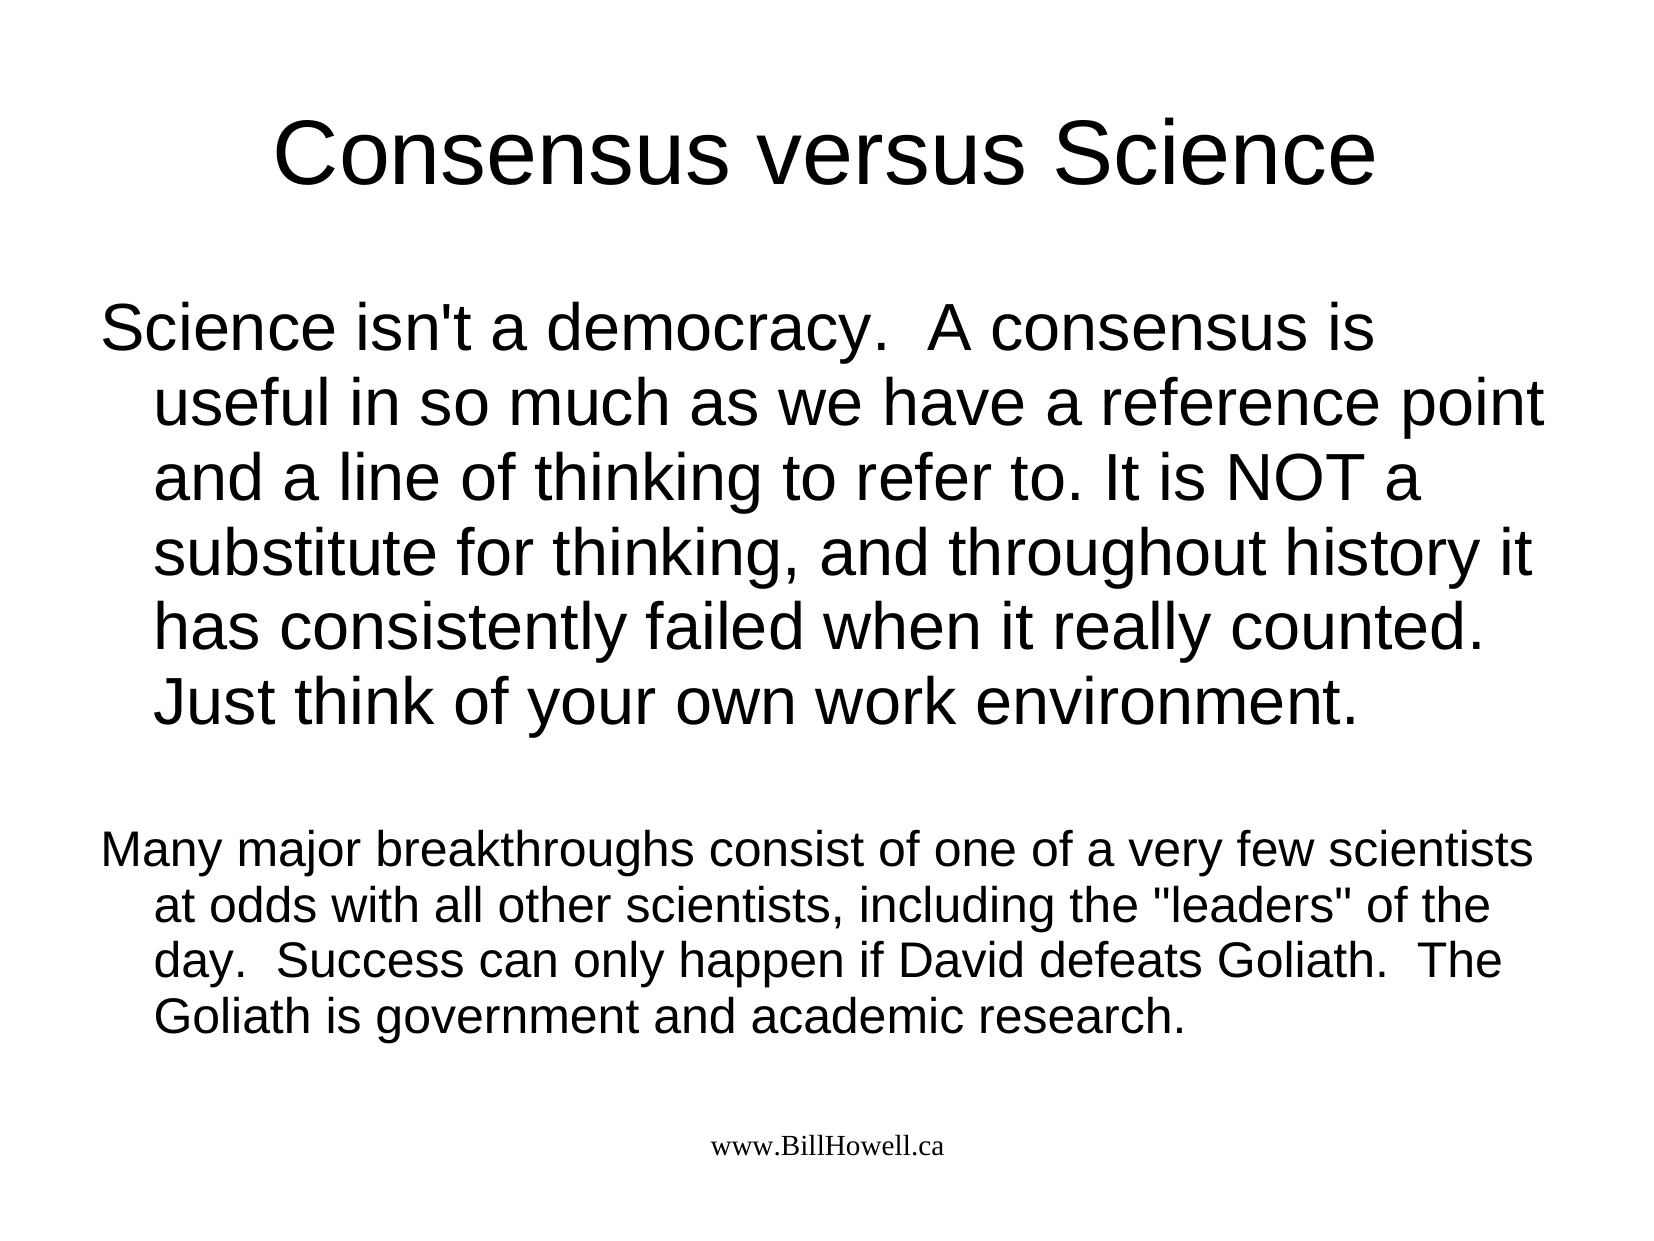

# Consensus versus Science
Science isn't a democracy. A consensus is useful in so much as we have a reference point and a line of thinking to refer to. It is NOT a substitute for thinking, and throughout history it has consistently failed when it really counted. Just think of your own work environment.
Many major breakthroughs consist of one of a very few scientists at odds with all other scientists, including the "leaders" of the day. Success can only happen if David defeats Goliath. The Goliath is government and academic research.